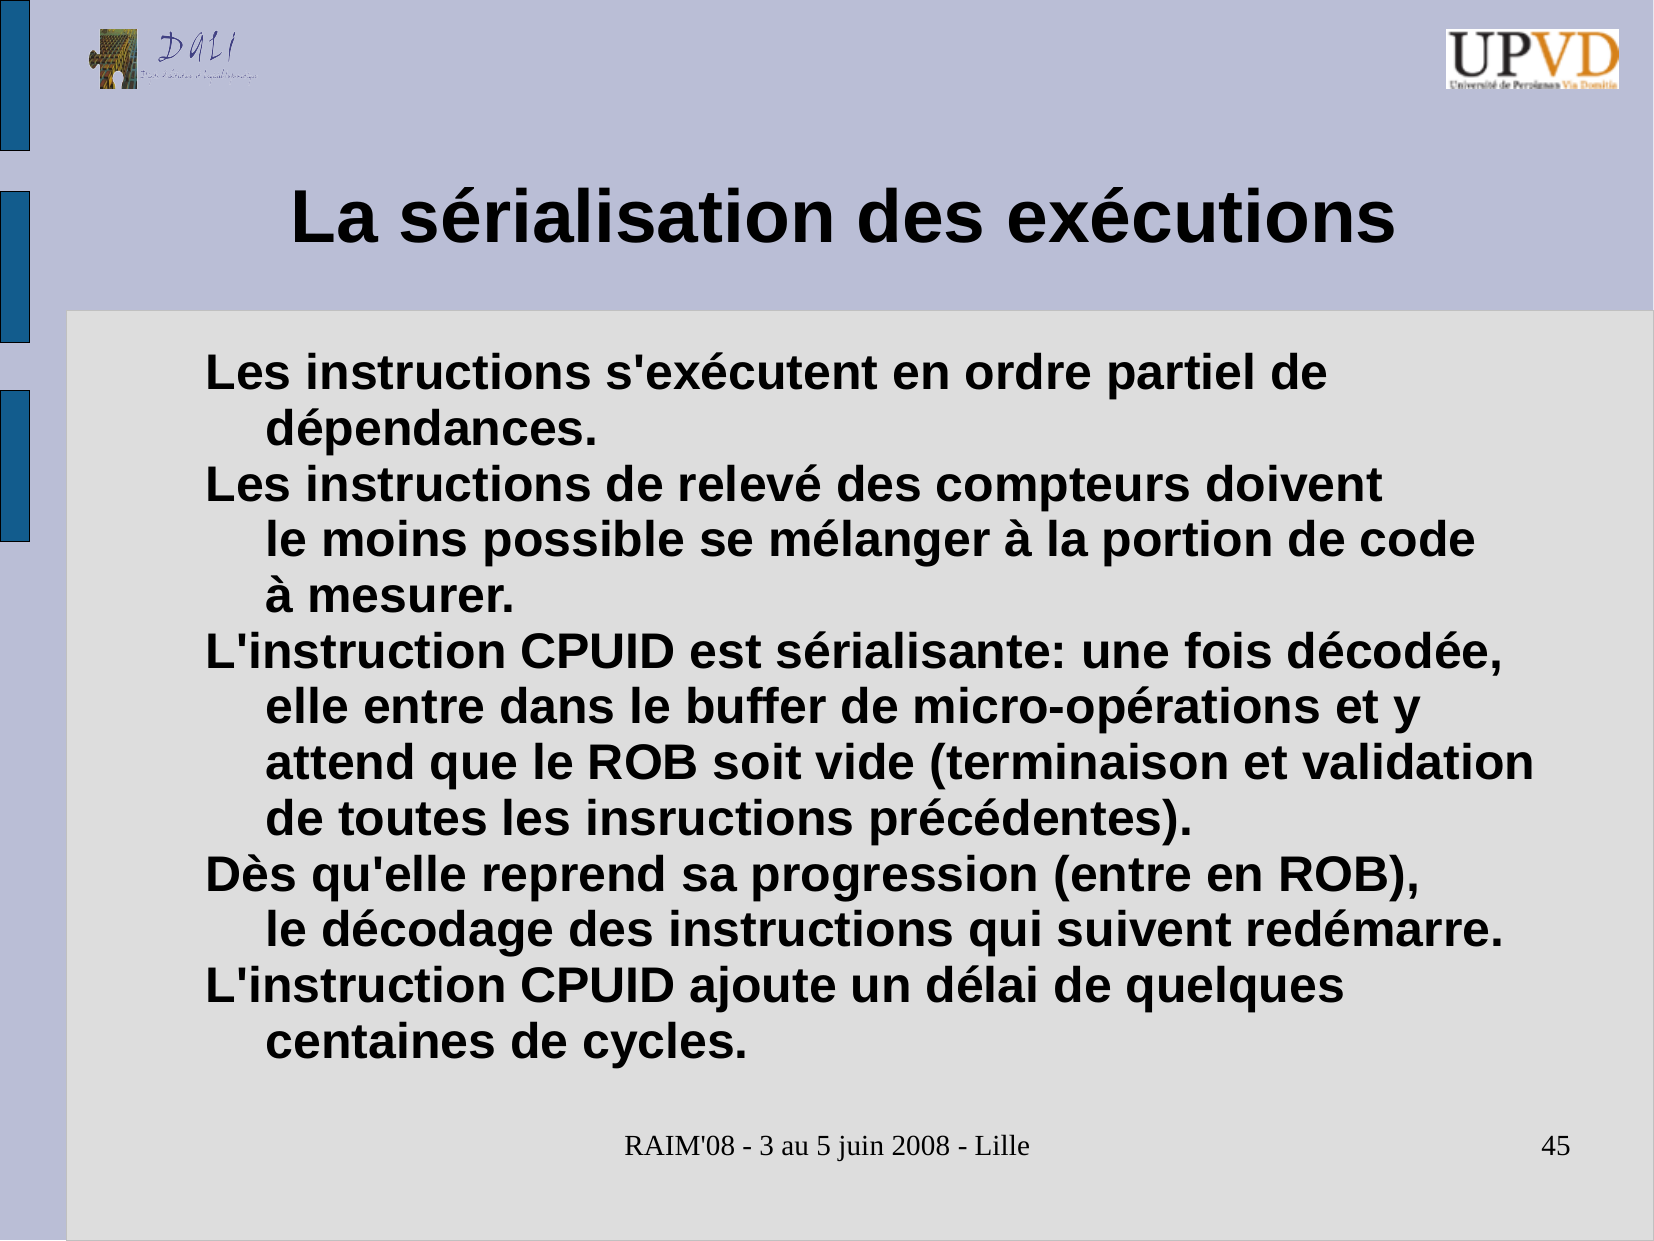

La sérialisation des exécutions
 Les instructions s'exécutent en ordre partiel de
	dépendances.
 Les instructions de relevé des compteurs doivent
	le moins possible se mélanger à la portion de code
	à mesurer.
 L'instruction CPUID est sérialisante: une fois décodée,
	elle entre dans le buffer de micro-opérations et y
	attend que le ROB soit vide (terminaison et validation
	de toutes les insructions précédentes).
 Dès qu'elle reprend sa progression (entre en ROB),
	le décodage des instructions qui suivent redémarre.
 L'instruction CPUID ajoute un délai de quelques
	centaines de cycles.
RAIM'08 - 3 au 5 juin 2008 - Lille
45